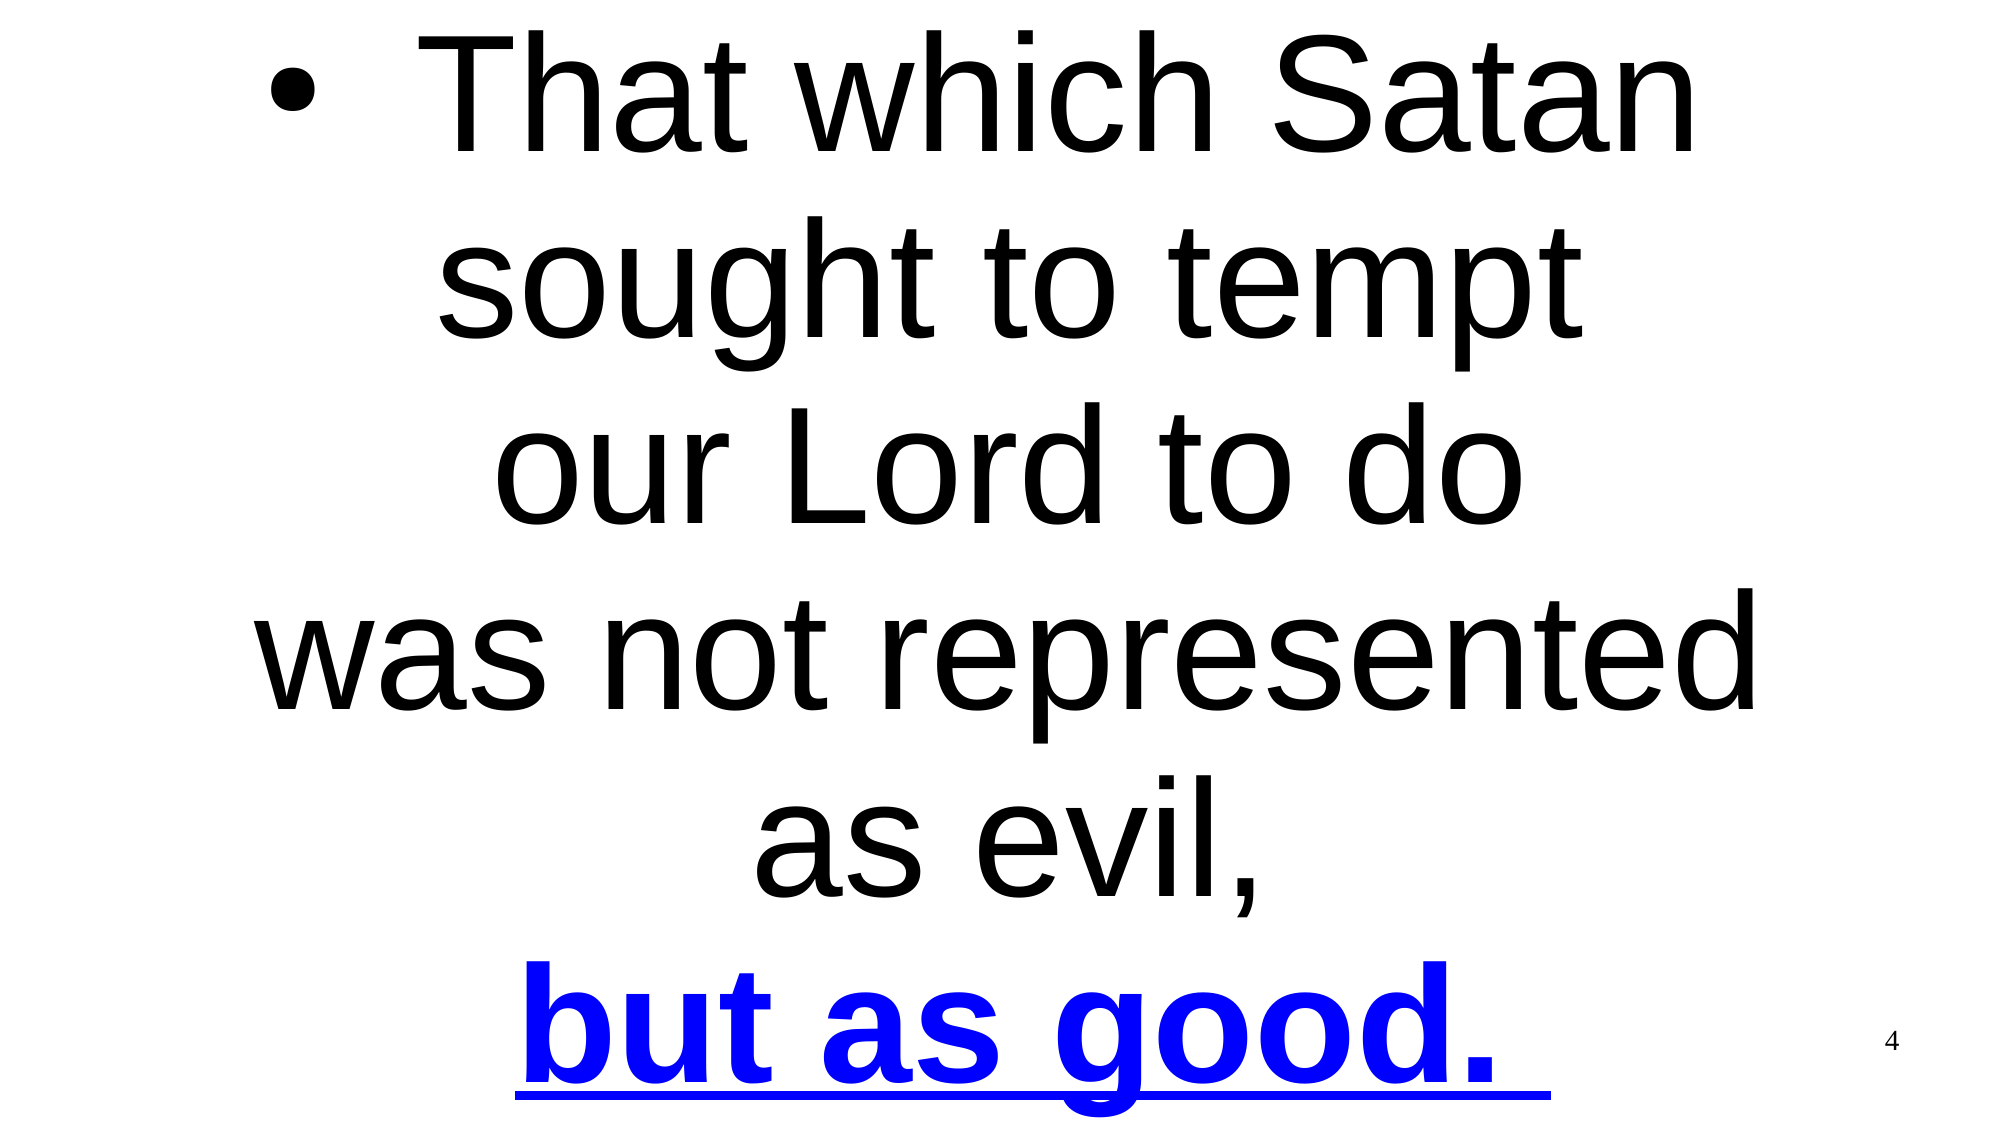

# That which Satan sought to tempt our Lord to do was not represented as evil, but as good.
4